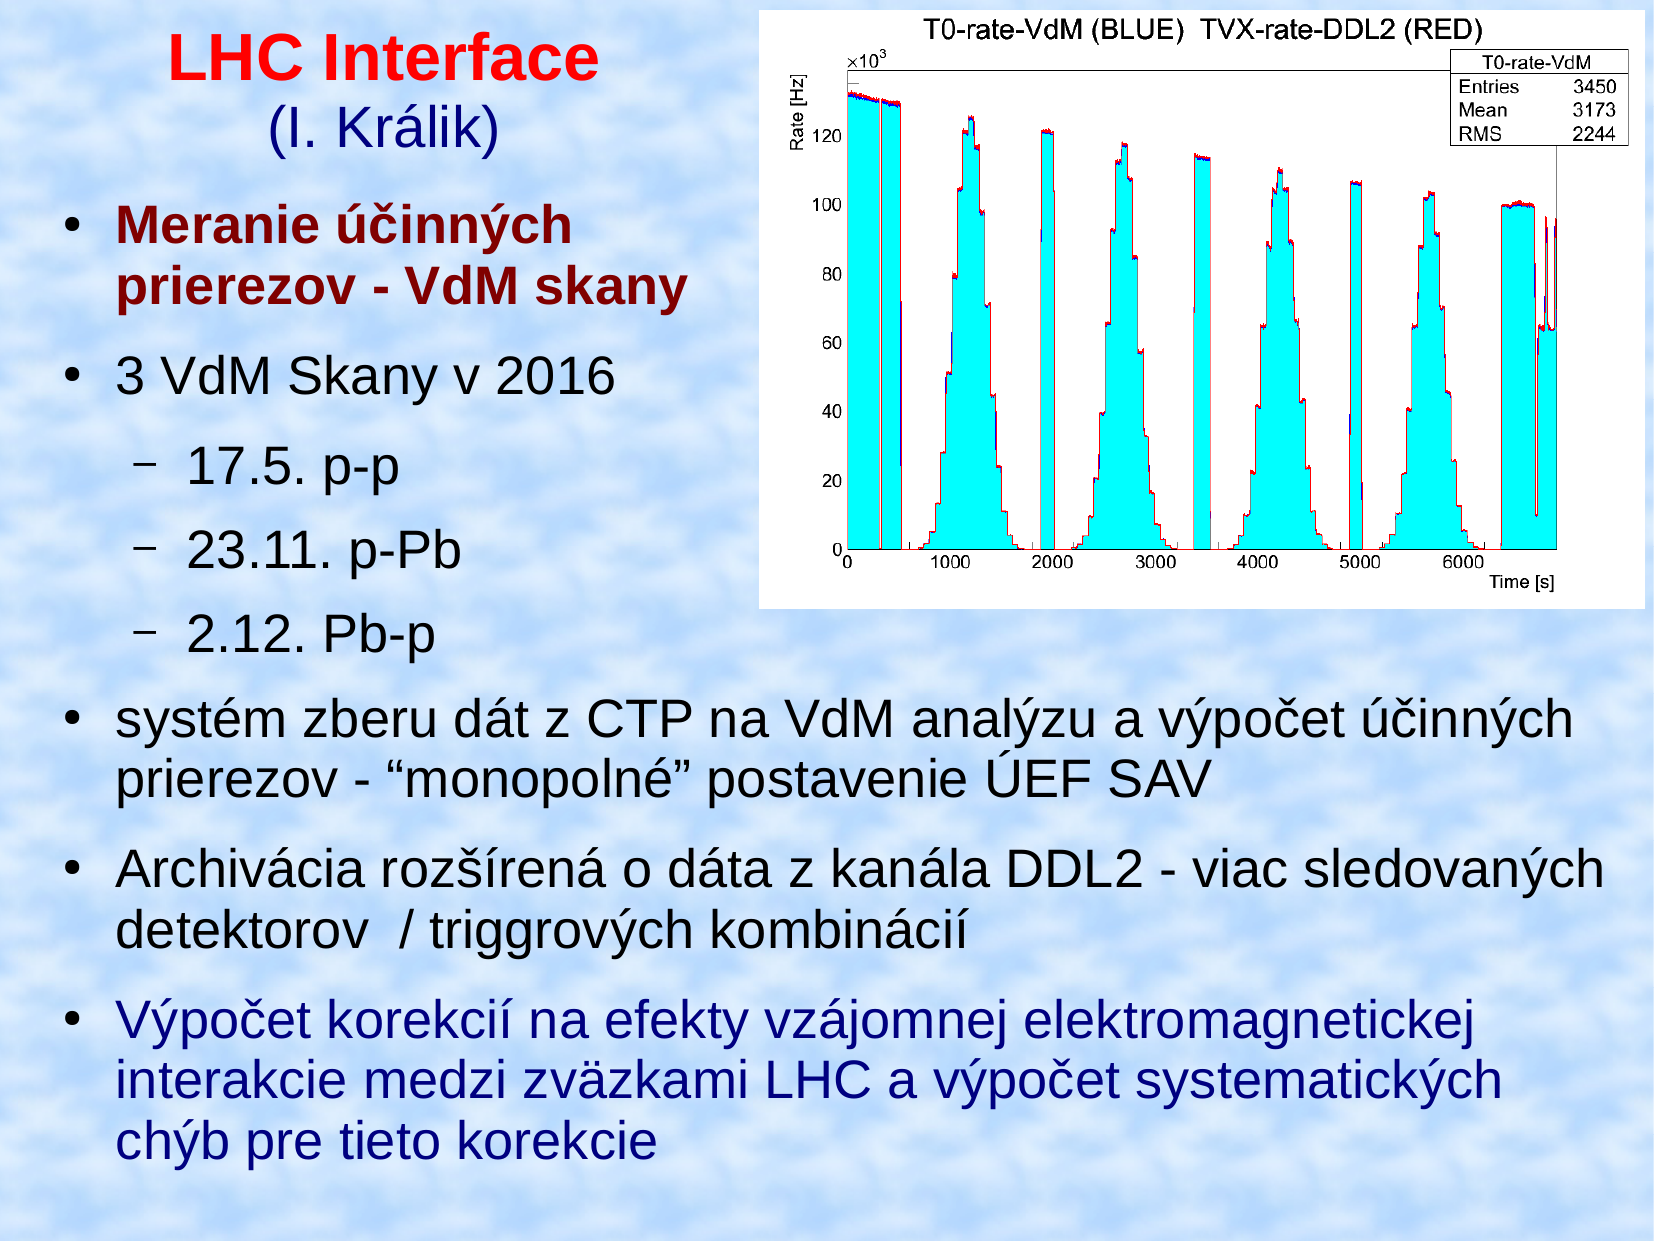

# LHC Interface (I. Králik)
Meranie účinných
prierezov - VdM skany
3 VdM Skany v 2016
17.5. p-p
23.11. p-Pb
2.12. Pb-p
systém zberu dát z CTP na VdM analýzu a výpočet účinných prierezov - “monopolné” postavenie ÚEF SAV
Archivácia rozšírená o dáta z kanála DDL2 - viac sledovaných detektorov / triggrových kombinácií
Výpočet korekcií na efekty vzájomnej elektromagnetickej interakcie medzi zväzkami LHC a výpočet systematických chýb pre tieto korekcie